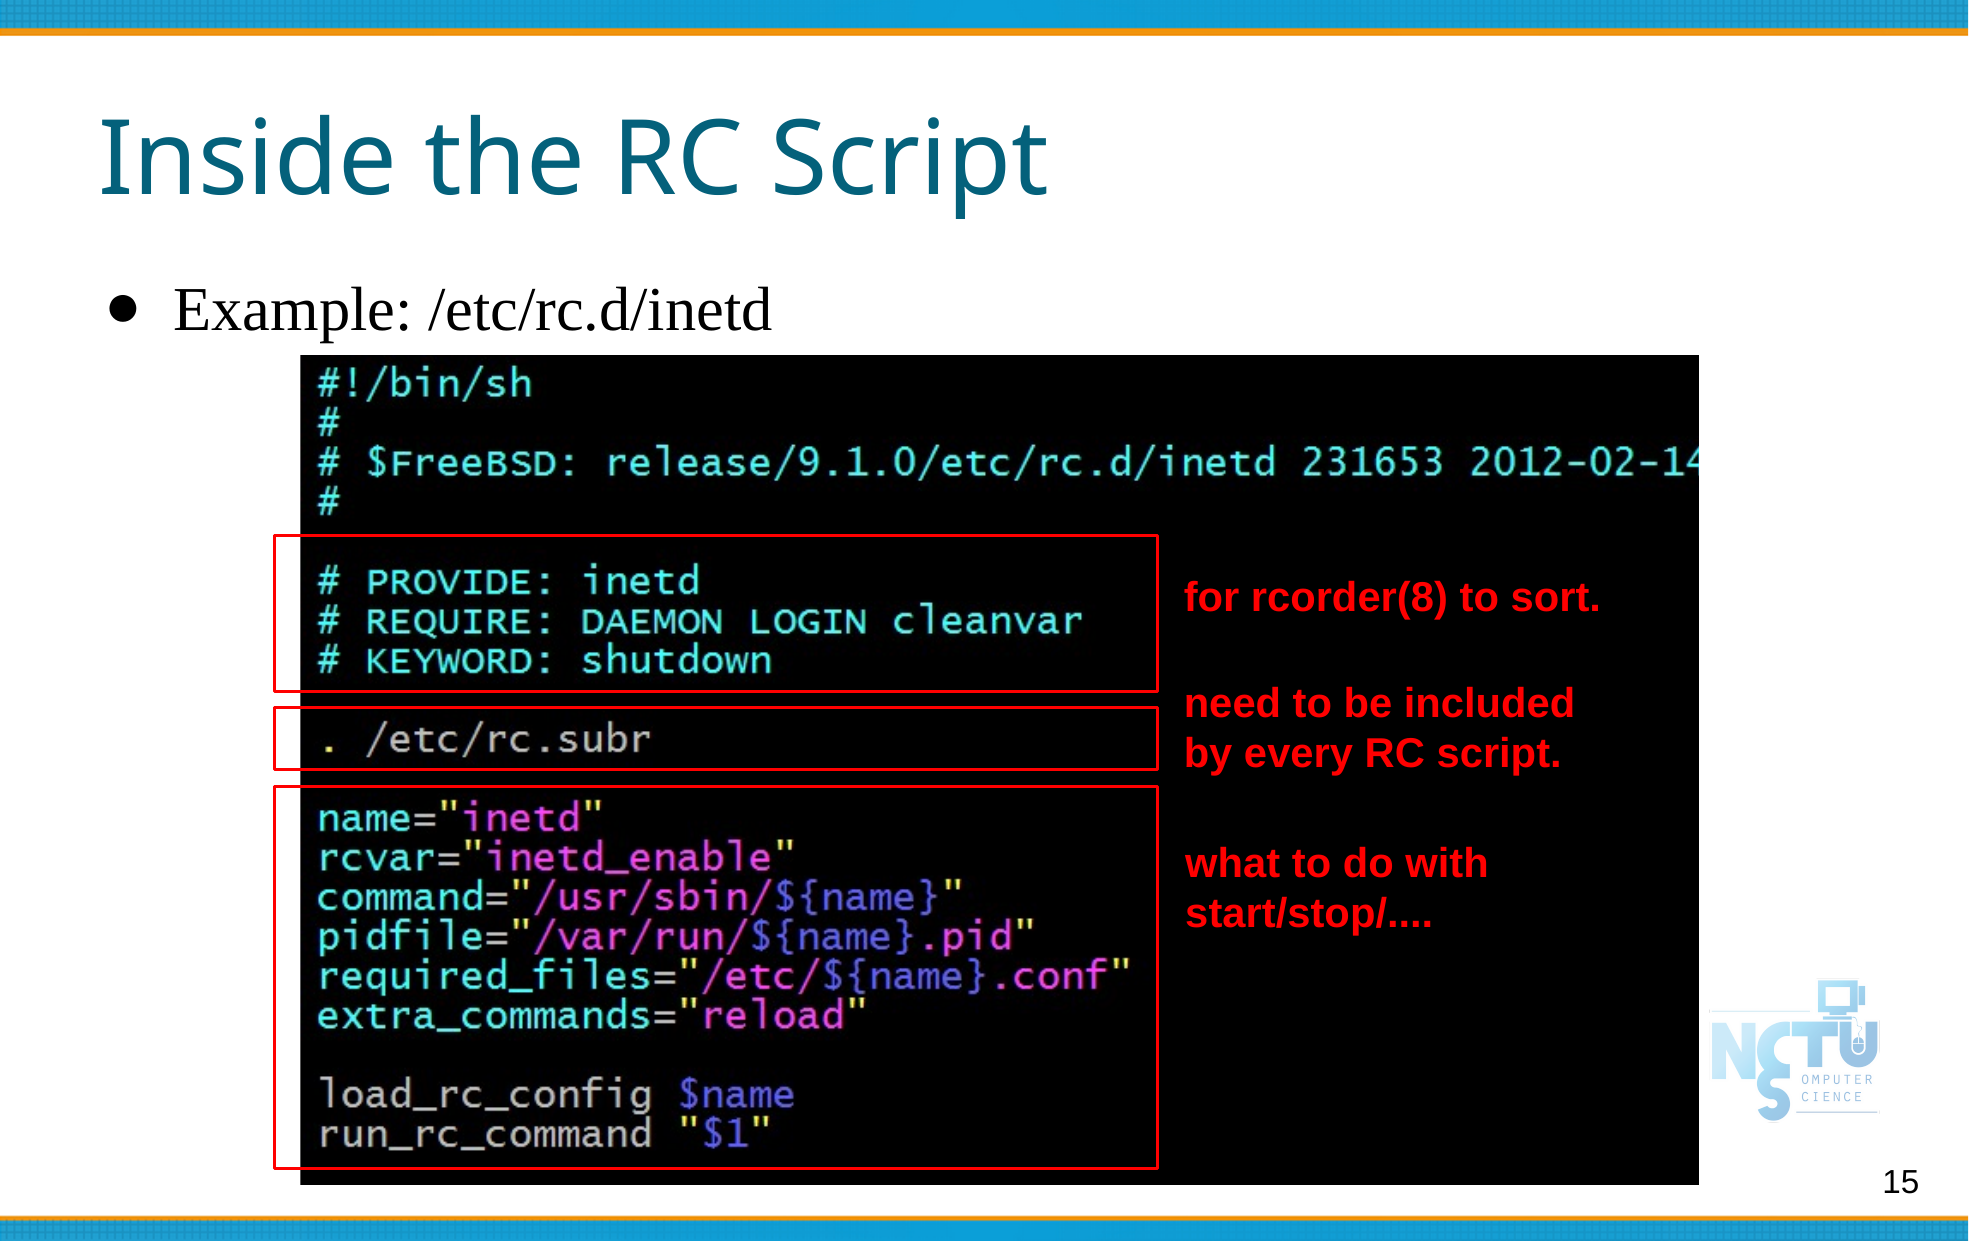

# Inside the RC Script
Example: /etc/rc.d/inetd
for rcorder(8) to sort.
need to be included
by every RC script.
what to do with
start/stop/....